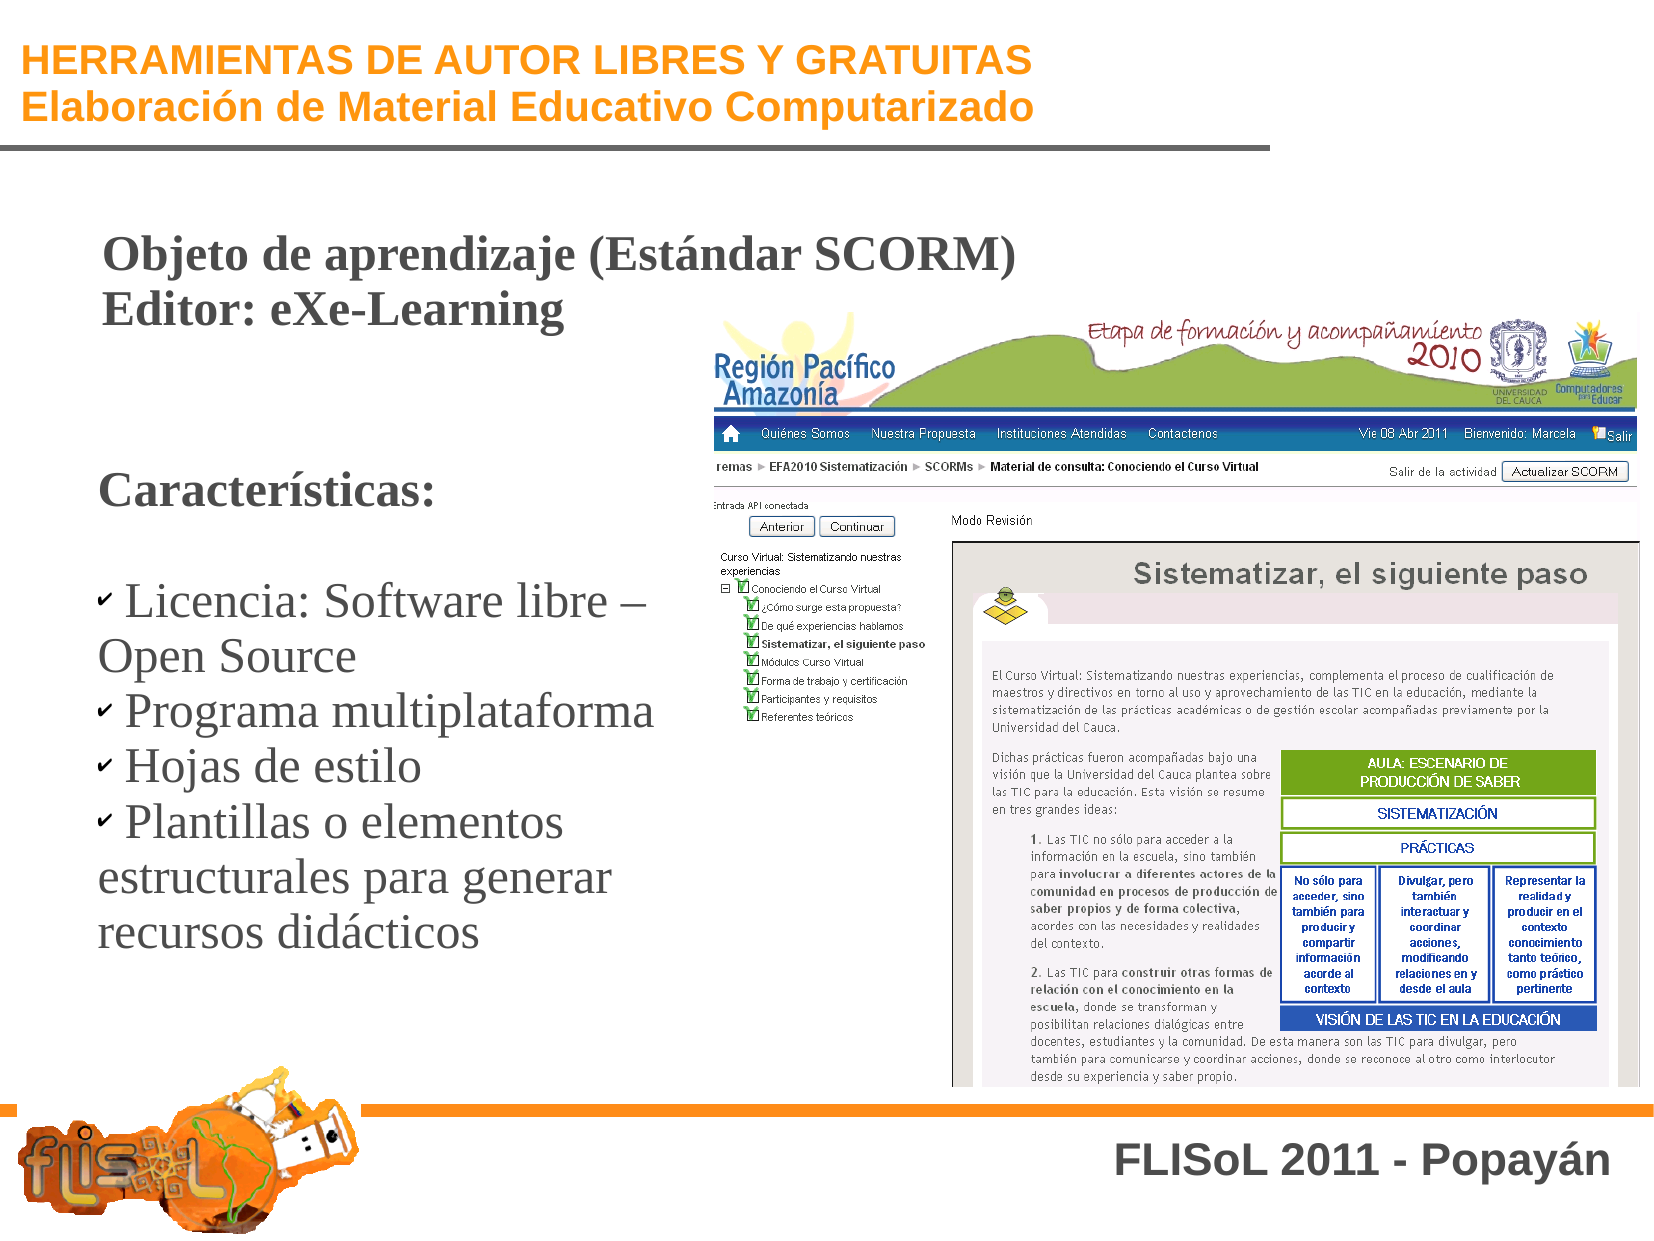

Objeto de aprendizaje (Estándar SCORM)
Editor: eXe-Learning
Características:
 Licencia: Software libre – Open Source
 Programa multiplataforma
 Hojas de estilo
 Plantillas o elementos estructurales para generar recursos didácticos